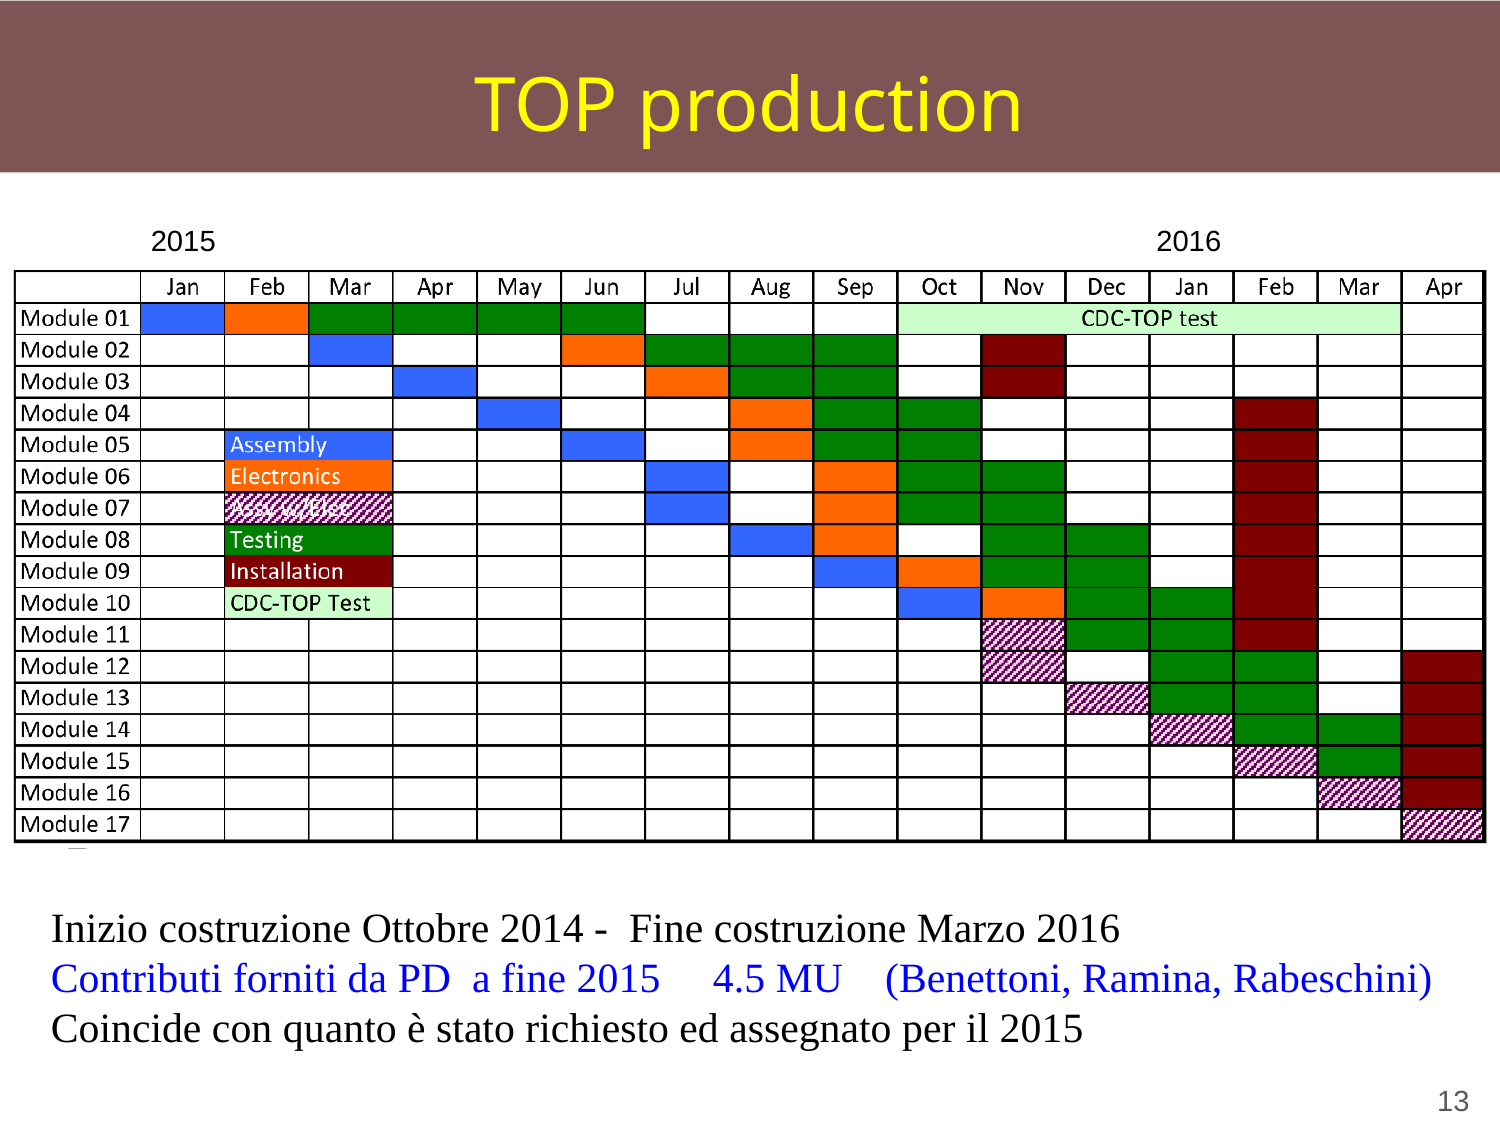

# TOP production
2015
2016
Inizio costruzione Ottobre 2014 - Fine costruzione Marzo 2016
Contributi forniti da PD a fine 2015 4.5 MU (Benettoni, Ramina, Rabeschini)
Coincide con quanto è stato richiesto ed assegnato per il 2015